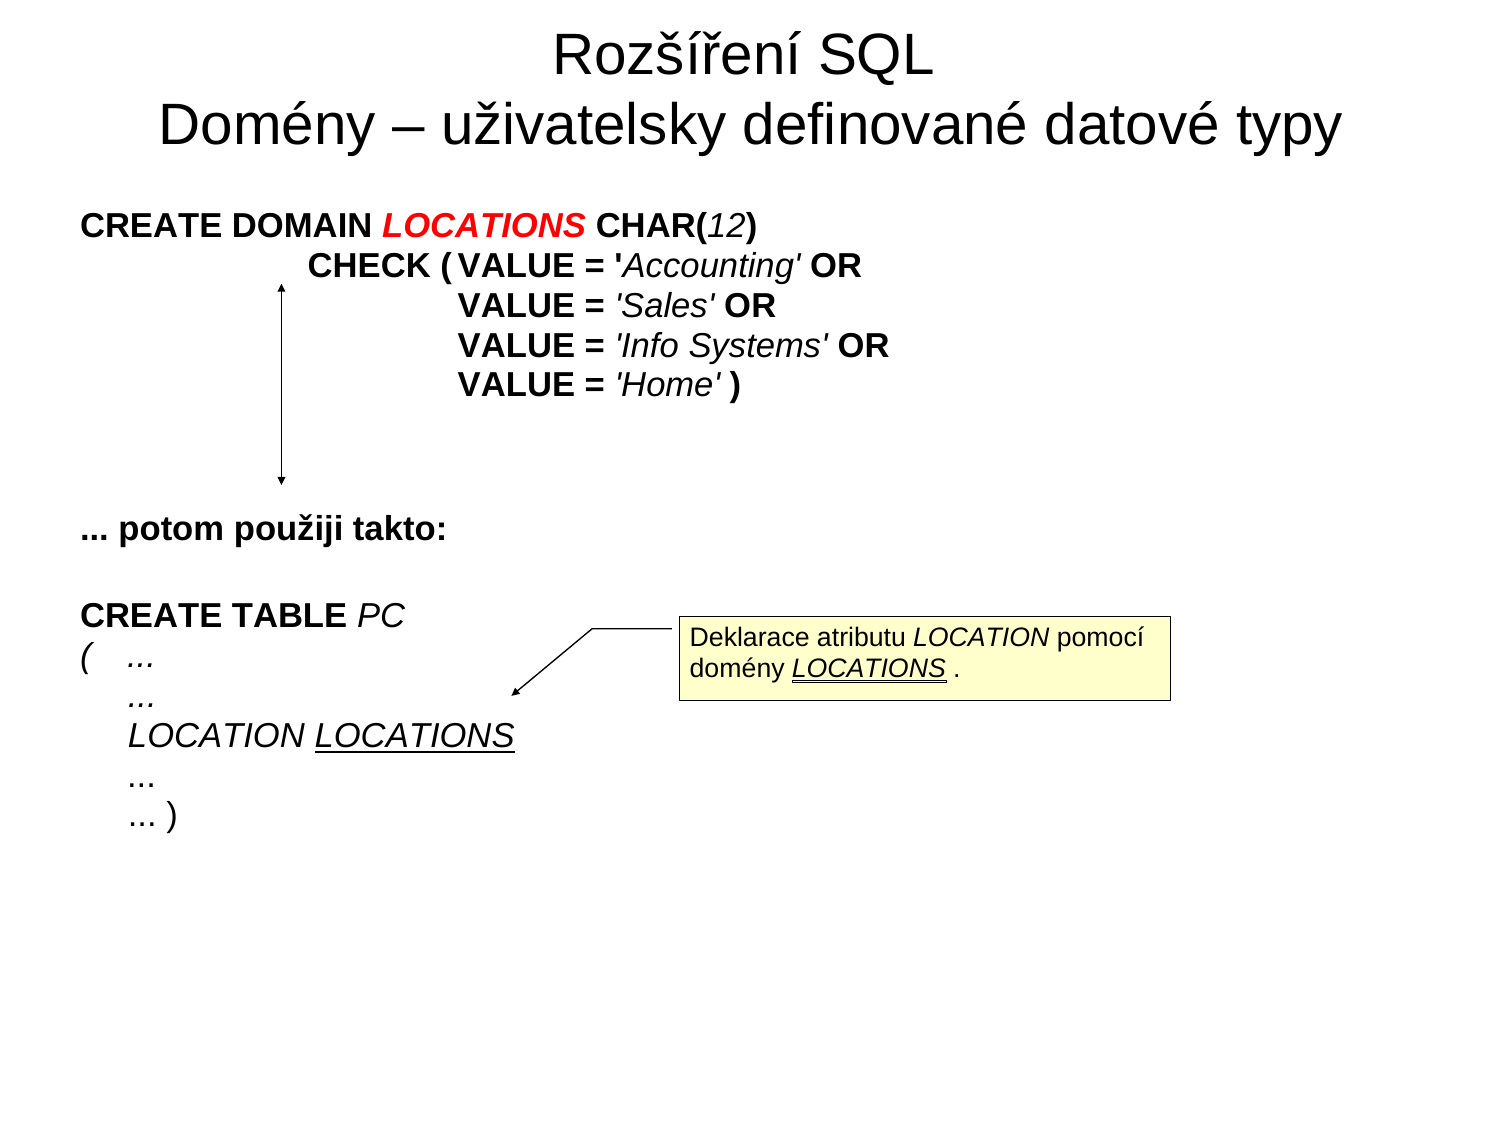

# Rozšíření SQL Domény – uživatelsky definované datové typy